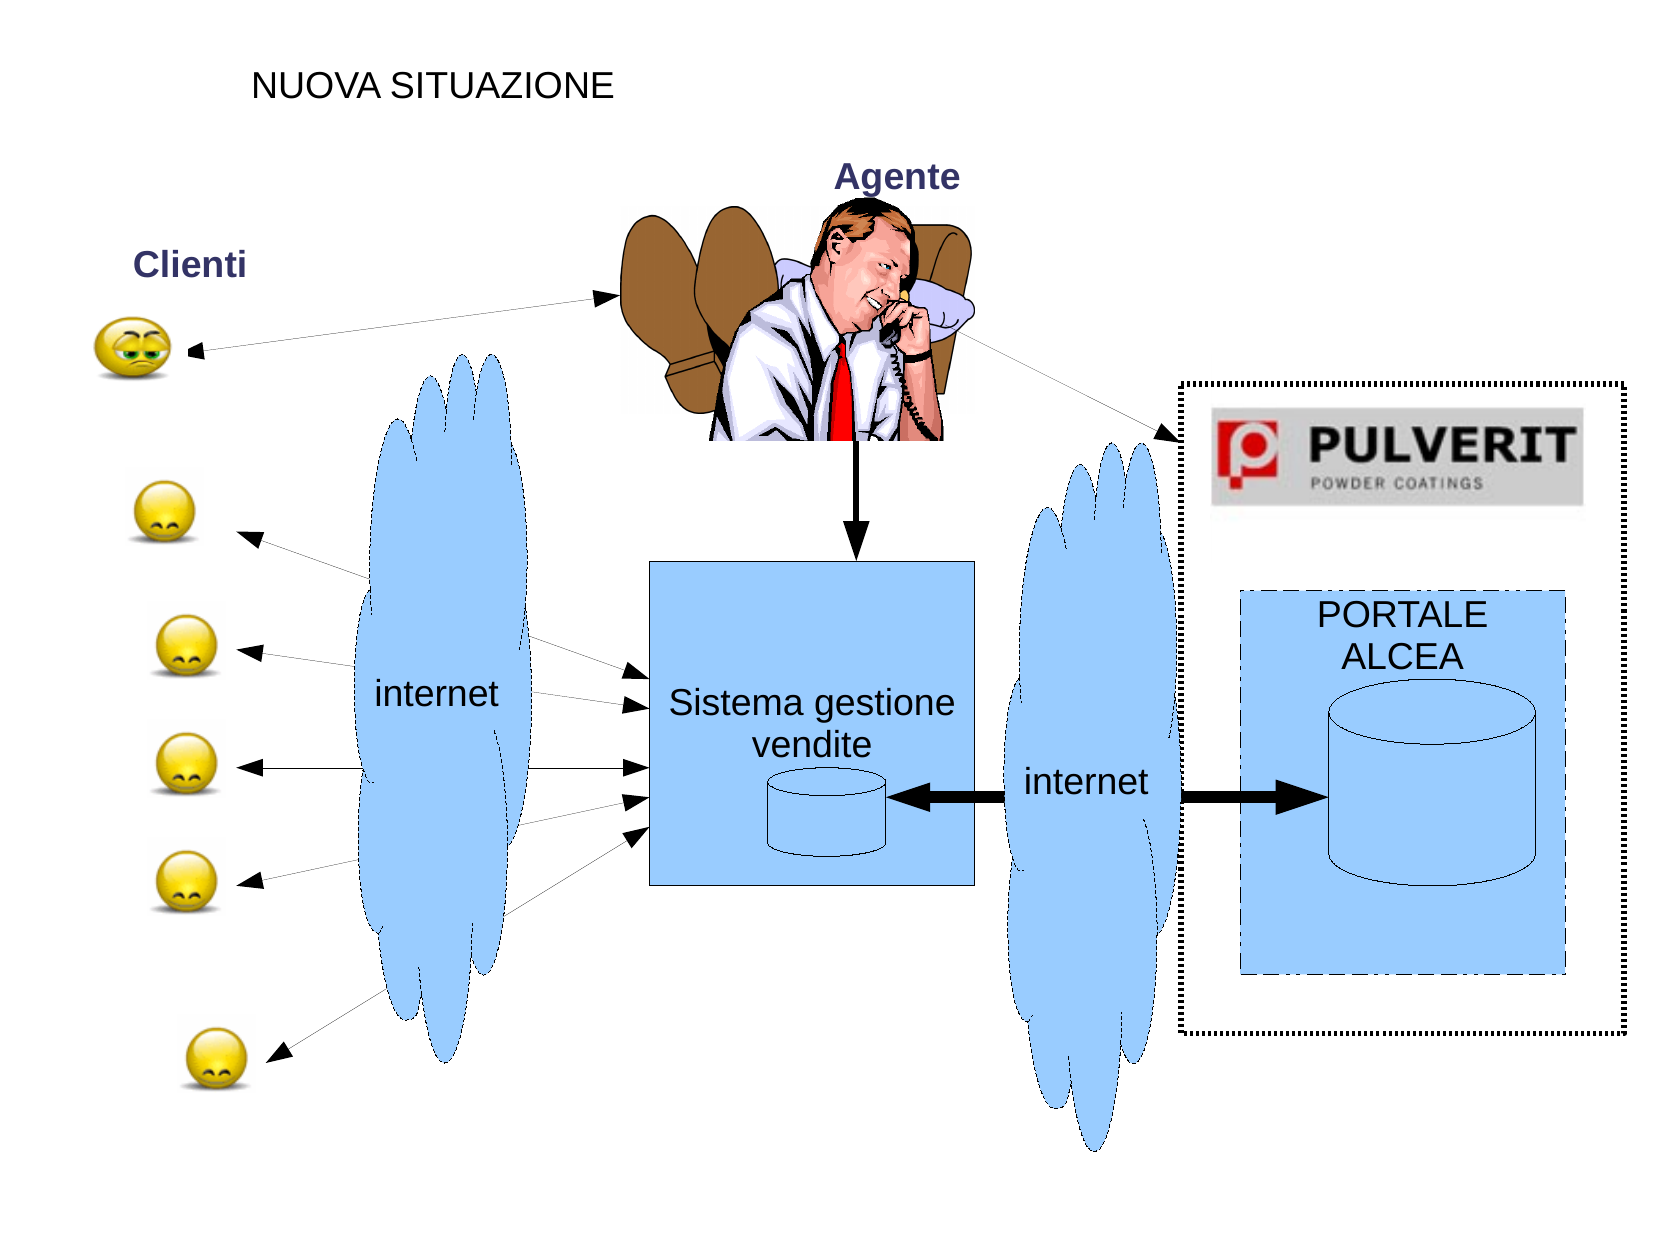

NUOVA SITUAZIONE
Agente
Clienti
internet
internet
Sistema gestione
vendite
PORTALE
ALCEA